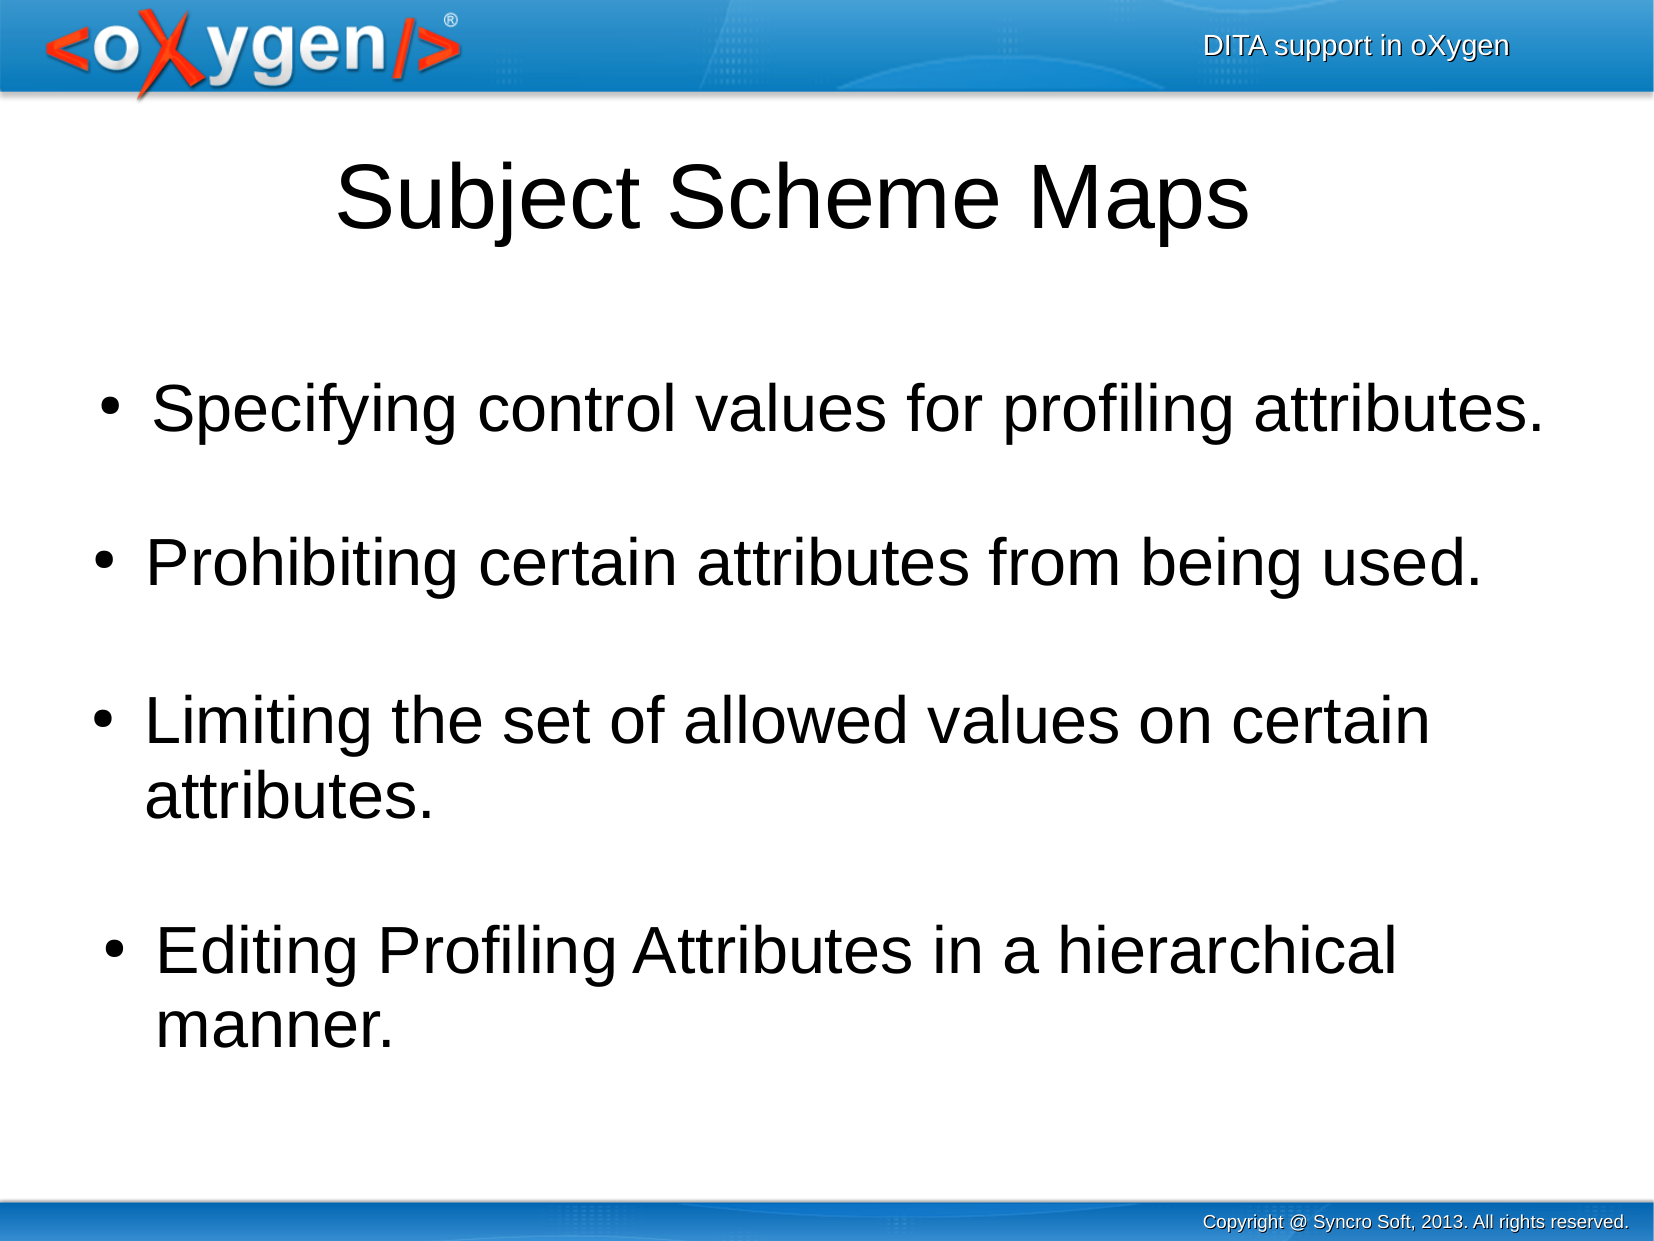

# Subject Scheme Maps
Specifying control values for profiling attributes.
Prohibiting certain attributes from being used.
Limiting the set of allowed values on certain attributes.
Editing Profiling Attributes in a hierarchical manner.